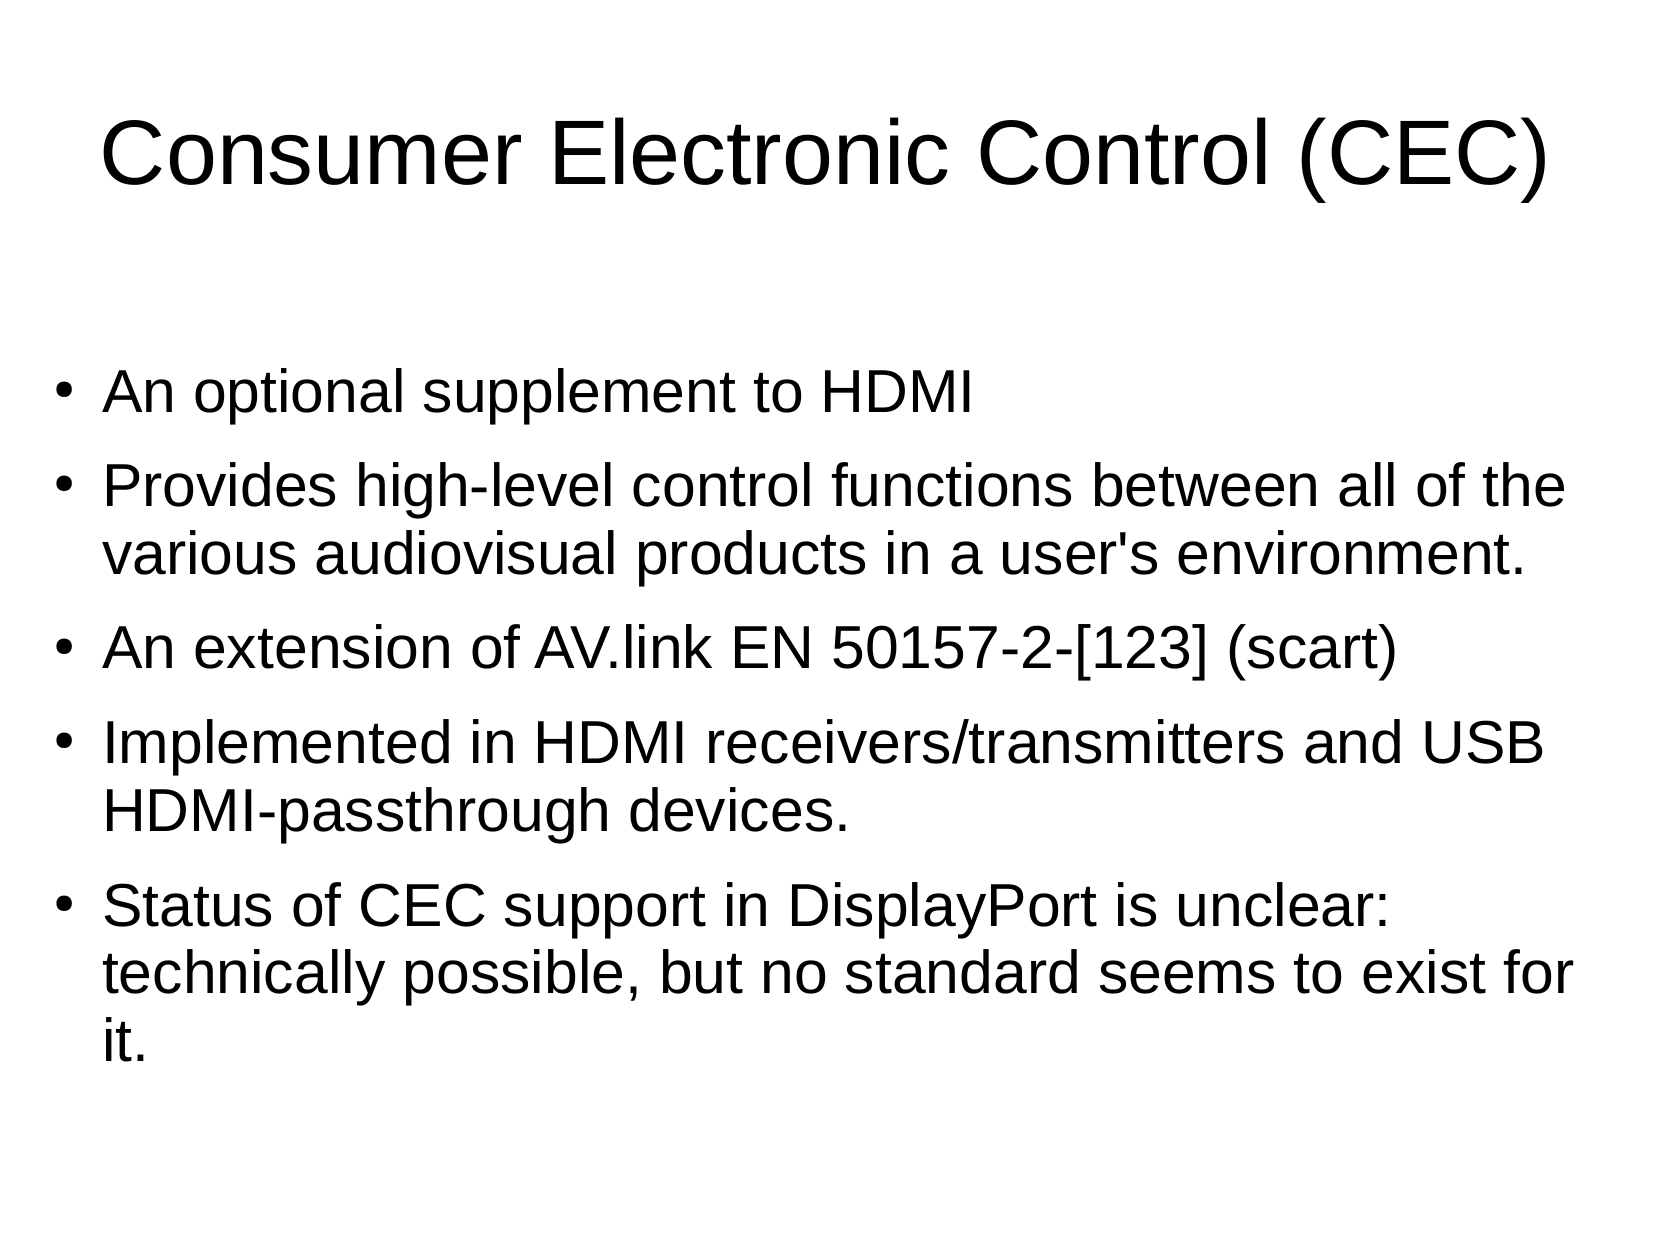

# Consumer Electronic Control (CEC)
An optional supplement to HDMI
Provides high-level control functions between all of the various audiovisual products in a user's environment.
An extension of AV.link EN 50157-2-[123] (scart)
Implemented in HDMI receivers/transmitters and USB HDMI-passthrough devices.
Status of CEC support in DisplayPort is unclear: technically possible, but no standard seems to exist for it.